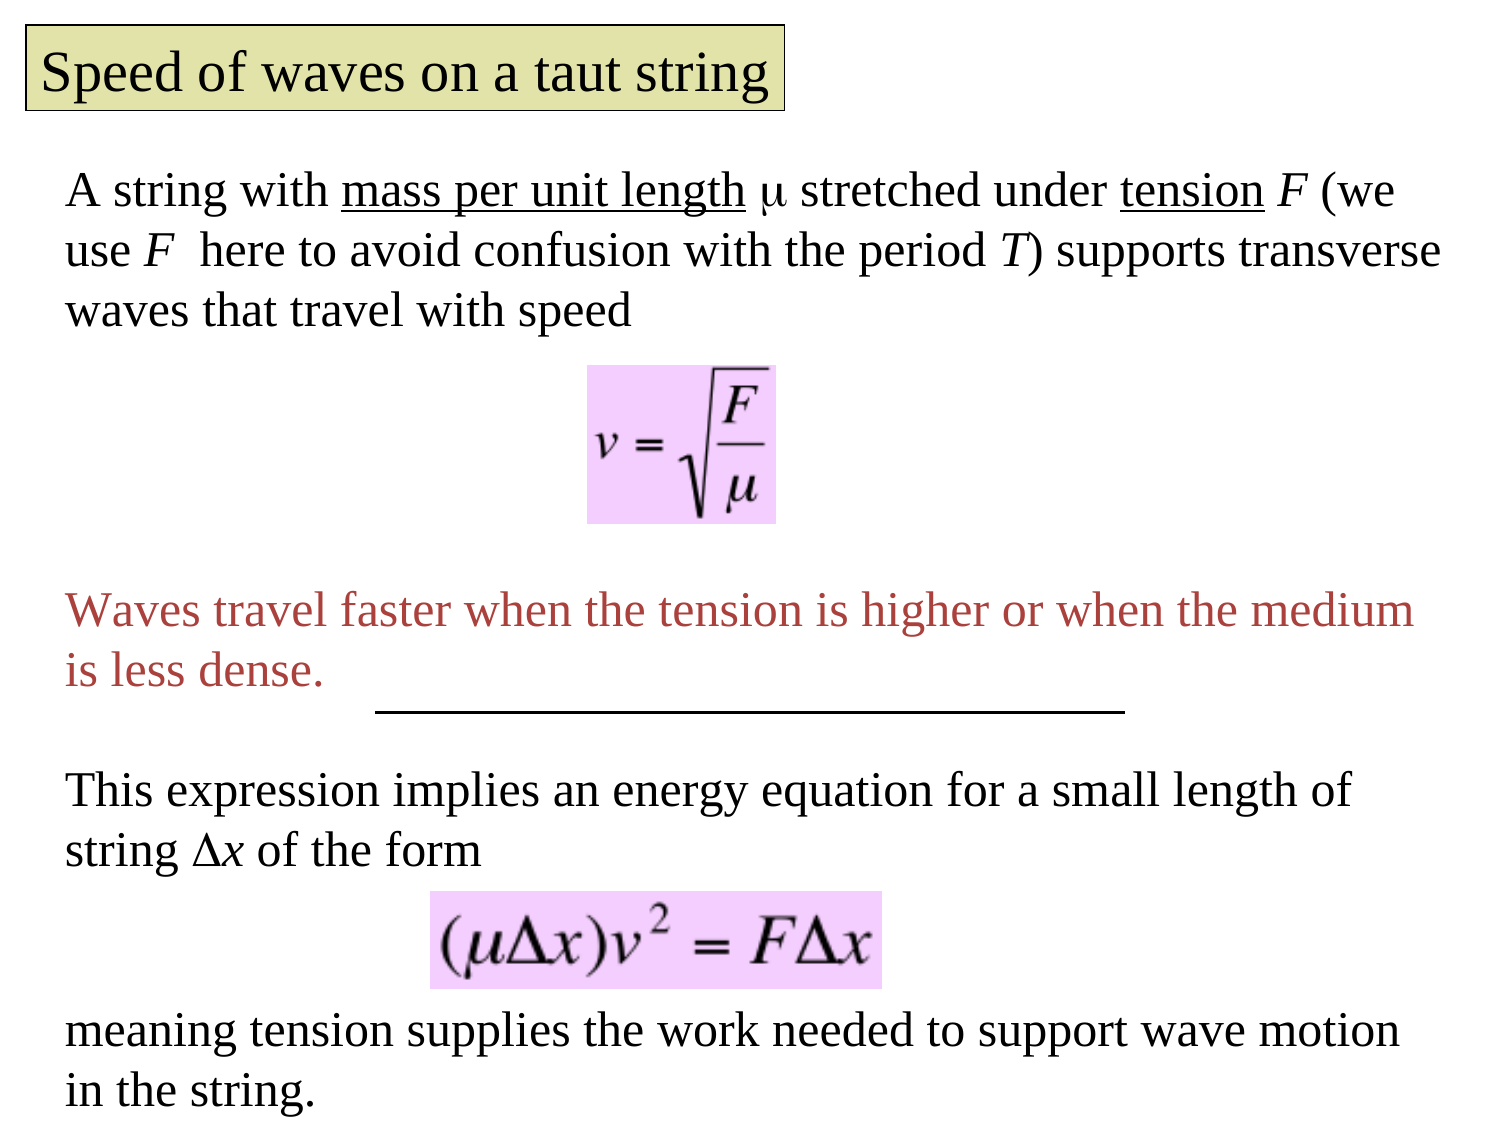

Speed of waves on a taut string
A string with mass per unit length μ stretched under tension F (we use F here to avoid confusion with the period T) supports transverse waves that travel with speed
Waves travel faster when the tension is higher or when the medium is less dense.
This expression implies an energy equation for a small length of string Δx of the form
meaning tension supplies the work needed to support wave motion in the string.